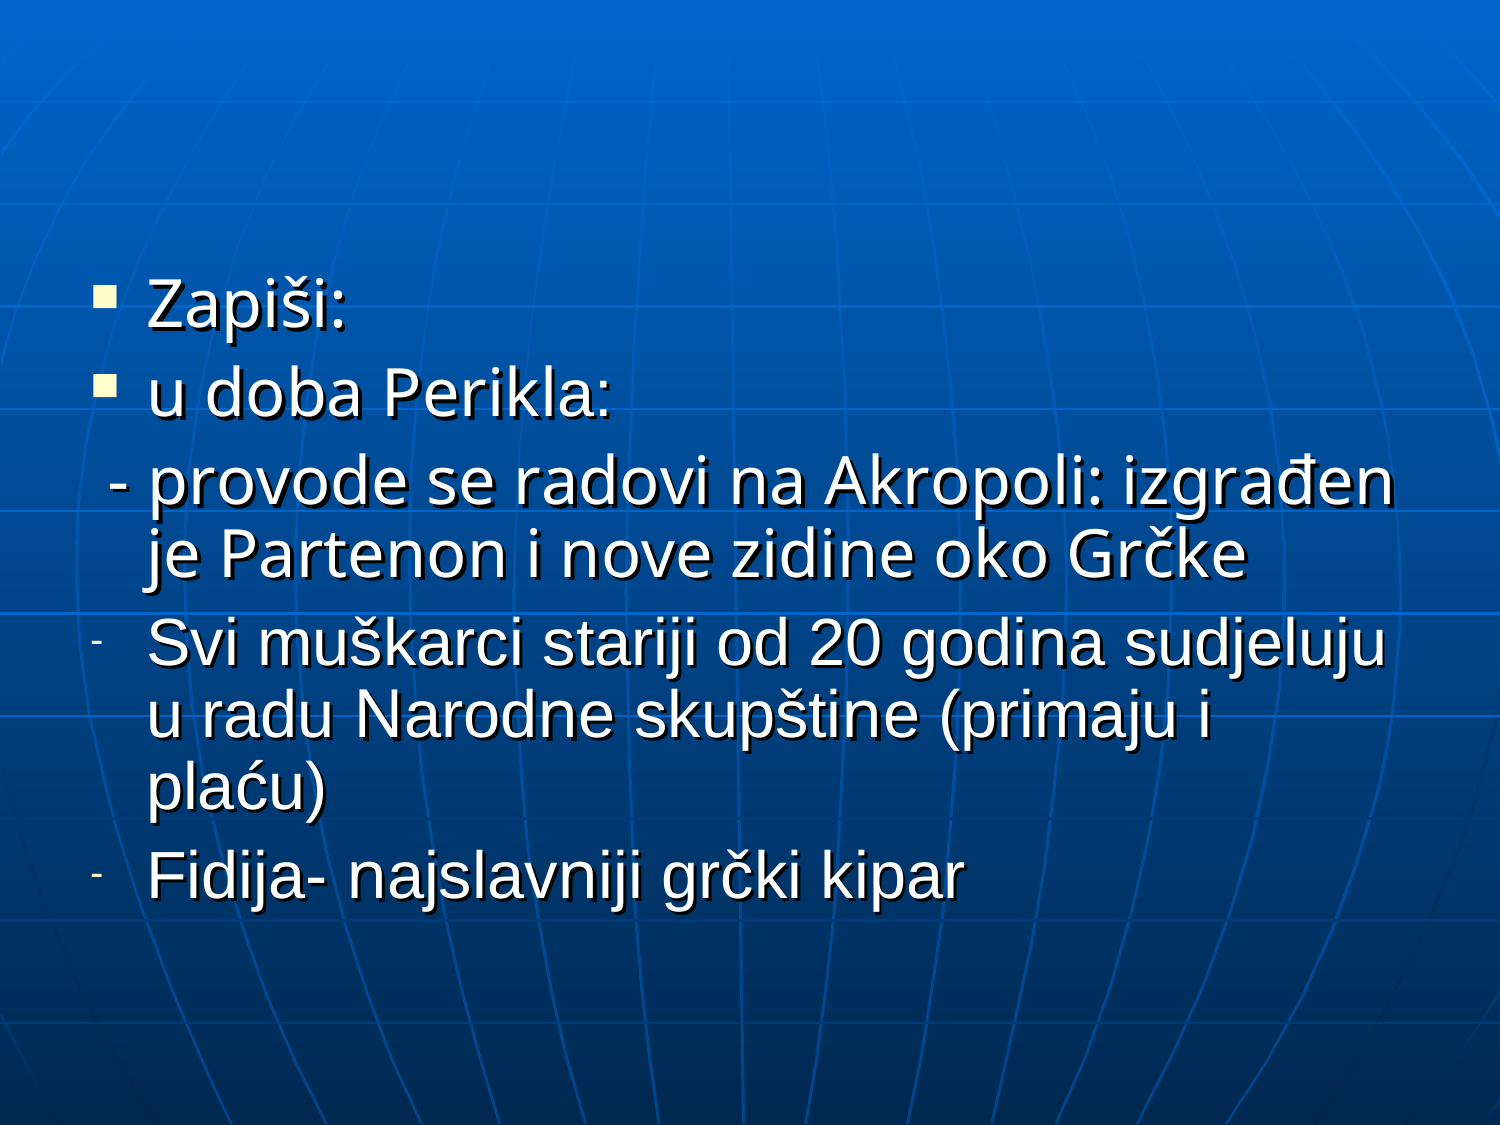

# Zapiši:
u doba Perikla:
 - provode se radovi na Akropoli: izgrađen je Partenon i nove zidine oko Grčke
Svi muškarci stariji od 20 godina sudjeluju u radu Narodne skupštine (primaju i plaću)
Fidija- najslavniji grčki kipar